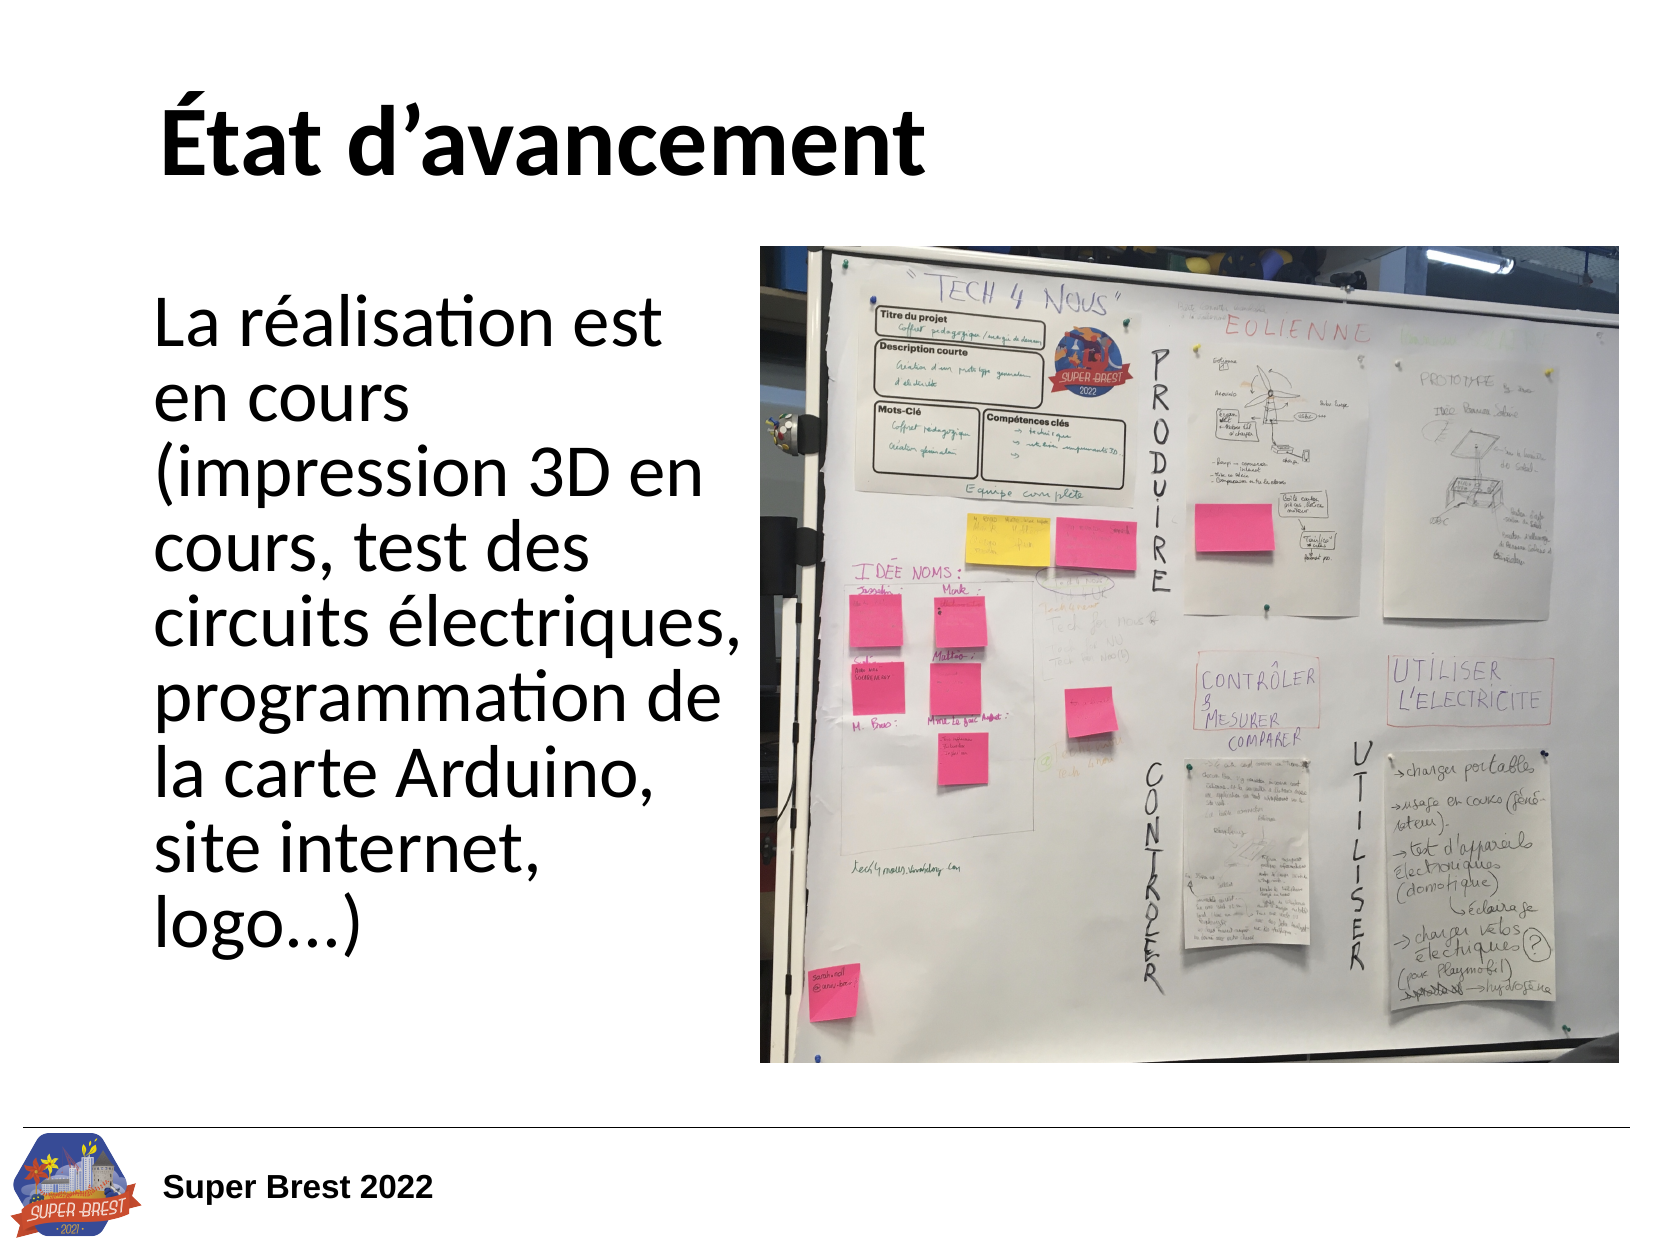

# État d’avancement
La réalisation est en cours (impression 3D en cours, test des circuits électriques, programmation de la carte Arduino, site internet, logo...)
Super Brest 2022